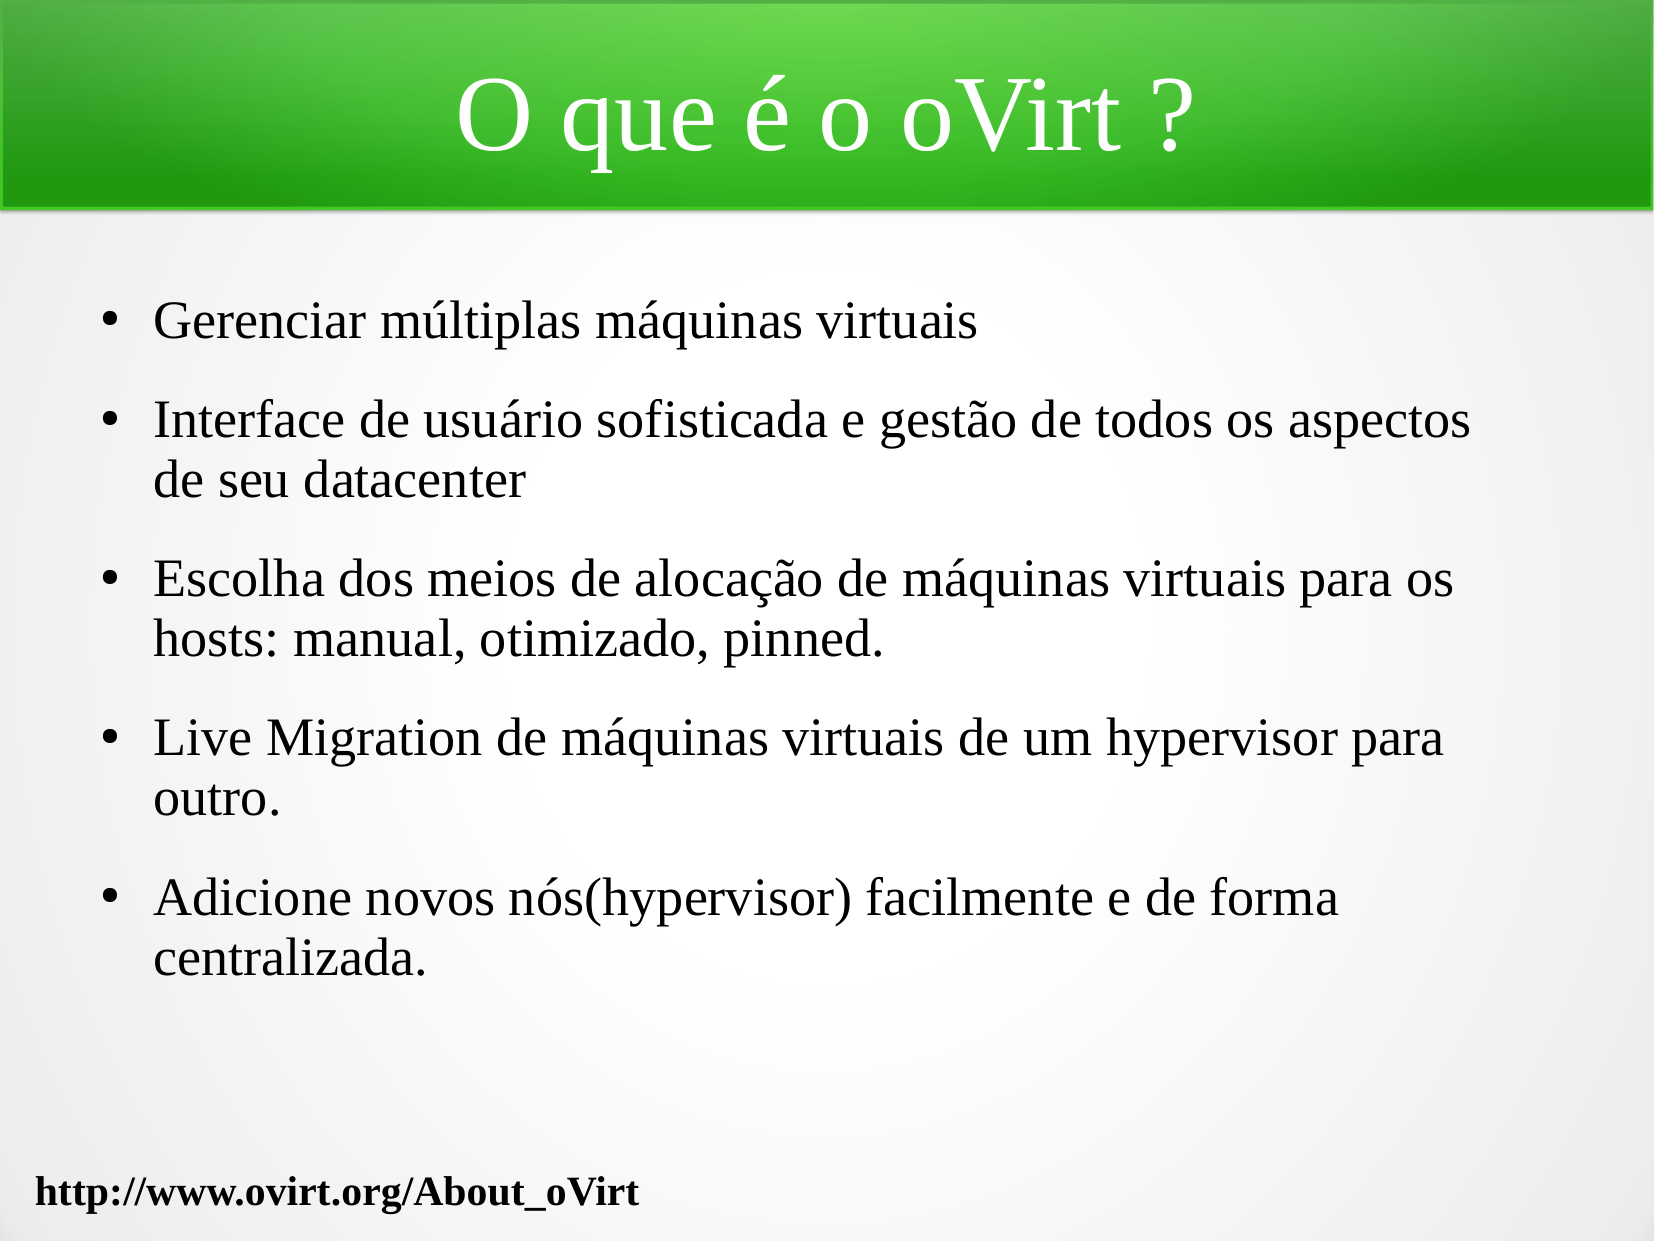

# O que é o oVirt ?
Gerenciar múltiplas máquinas virtuais
Interface de usuário sofisticada e gestão de todos os aspectos de seu datacenter
Escolha dos meios de alocação de máquinas virtuais para os hosts: manual, otimizado, pinned.
Live Migration de máquinas virtuais de um hypervisor para outro.
Adicione novos nós(hypervisor) facilmente e de forma centralizada.
http://www.ovirt.org/About_oVirt